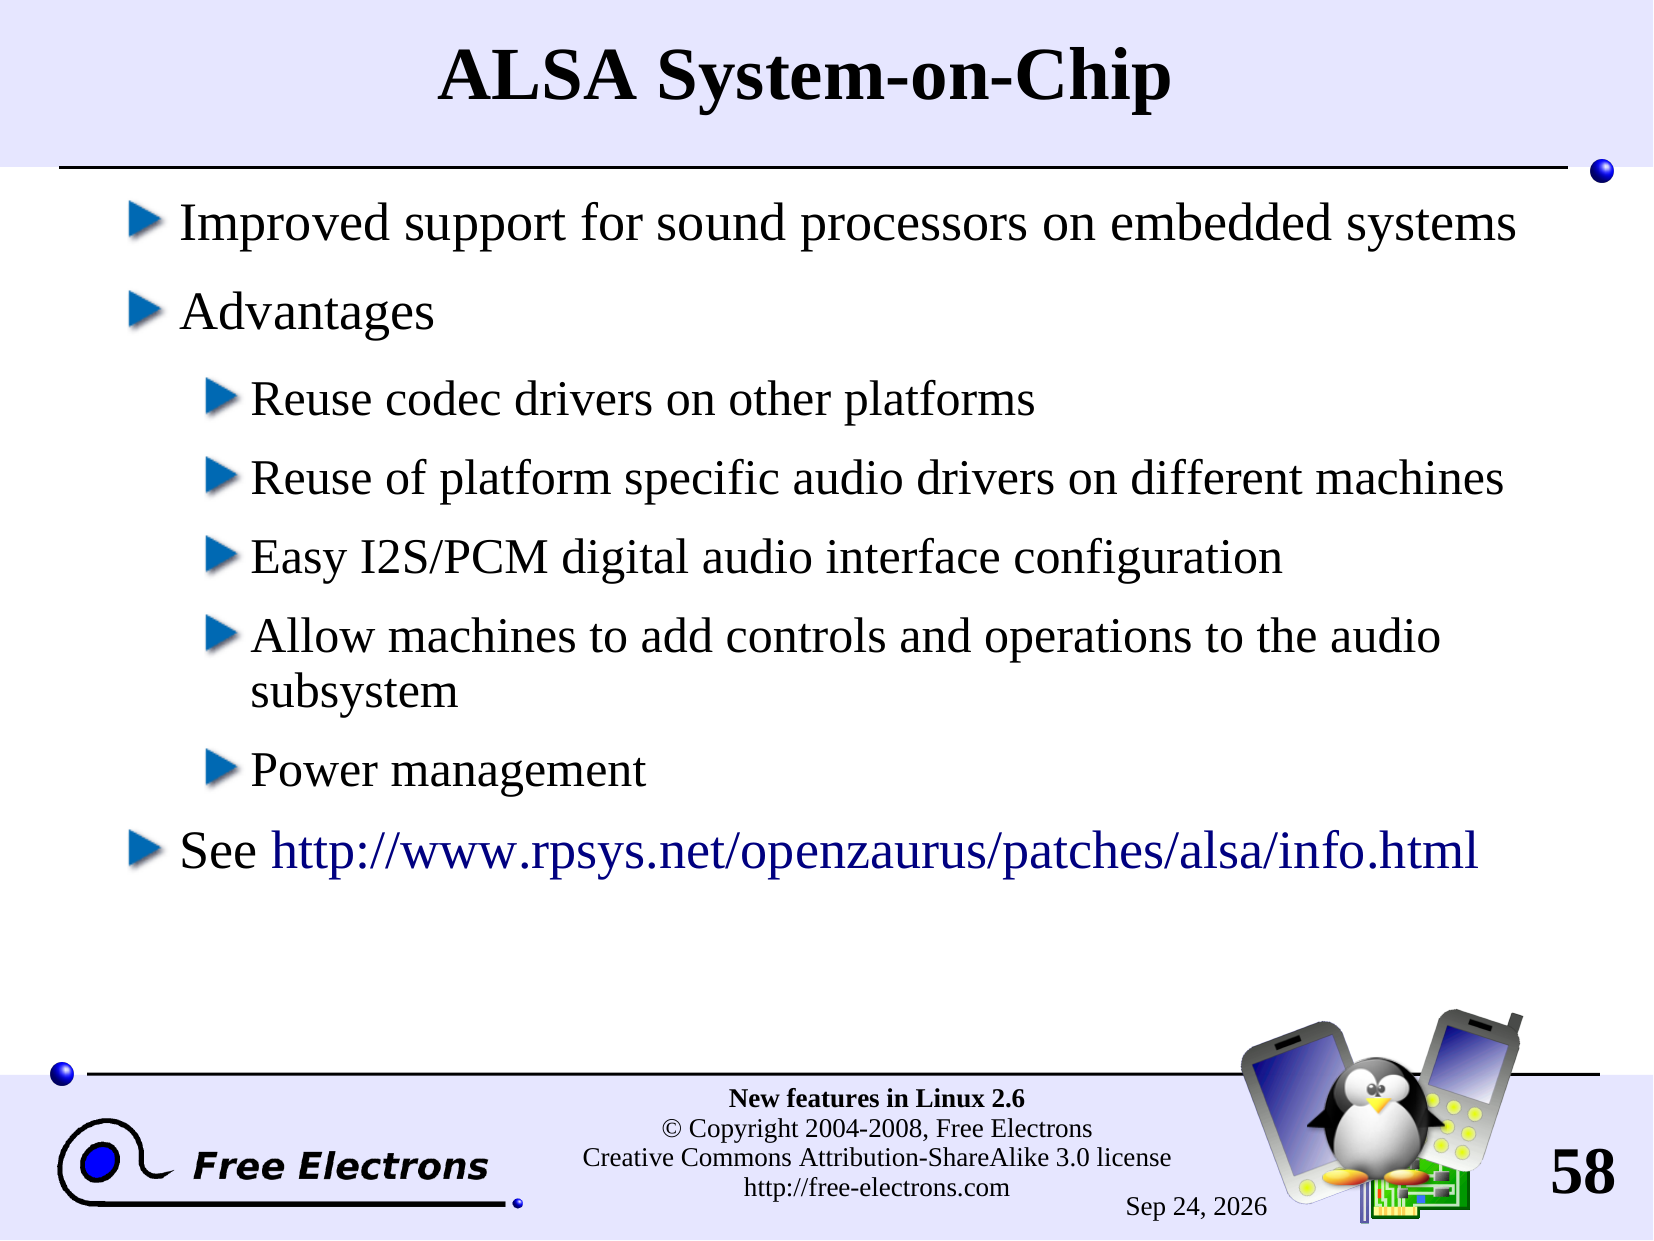

# ALSA System-on-Chip
Improved support for sound processors on embedded systems
Advantages
Reuse codec drivers on other platforms
Reuse of platform specific audio drivers on different machines
Easy I2S/PCM digital audio interface configuration
Allow machines to add controls and operations to the audio subsystem
Power management
See http://www.rpsys.net/openzaurus/patches/alsa/info.html